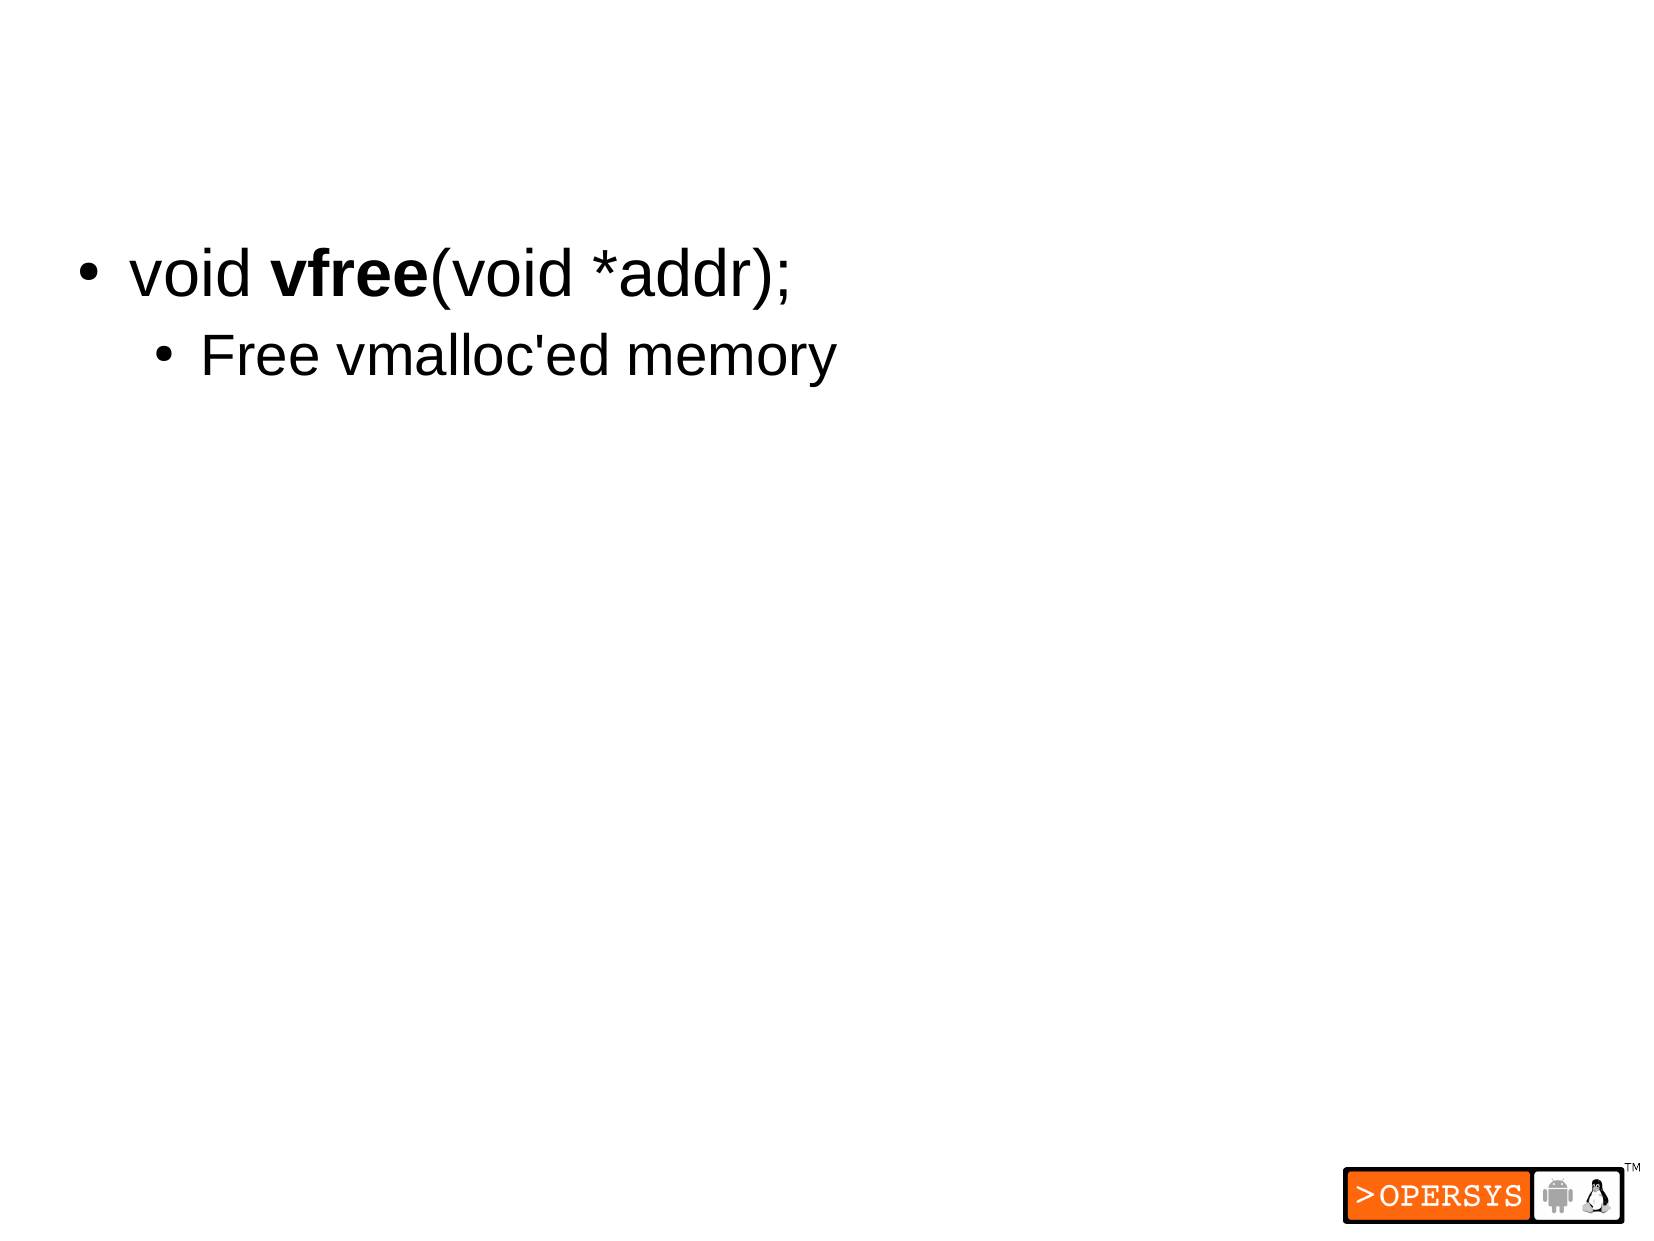

# void vfree(void *addr);
Free vmalloc'ed memory